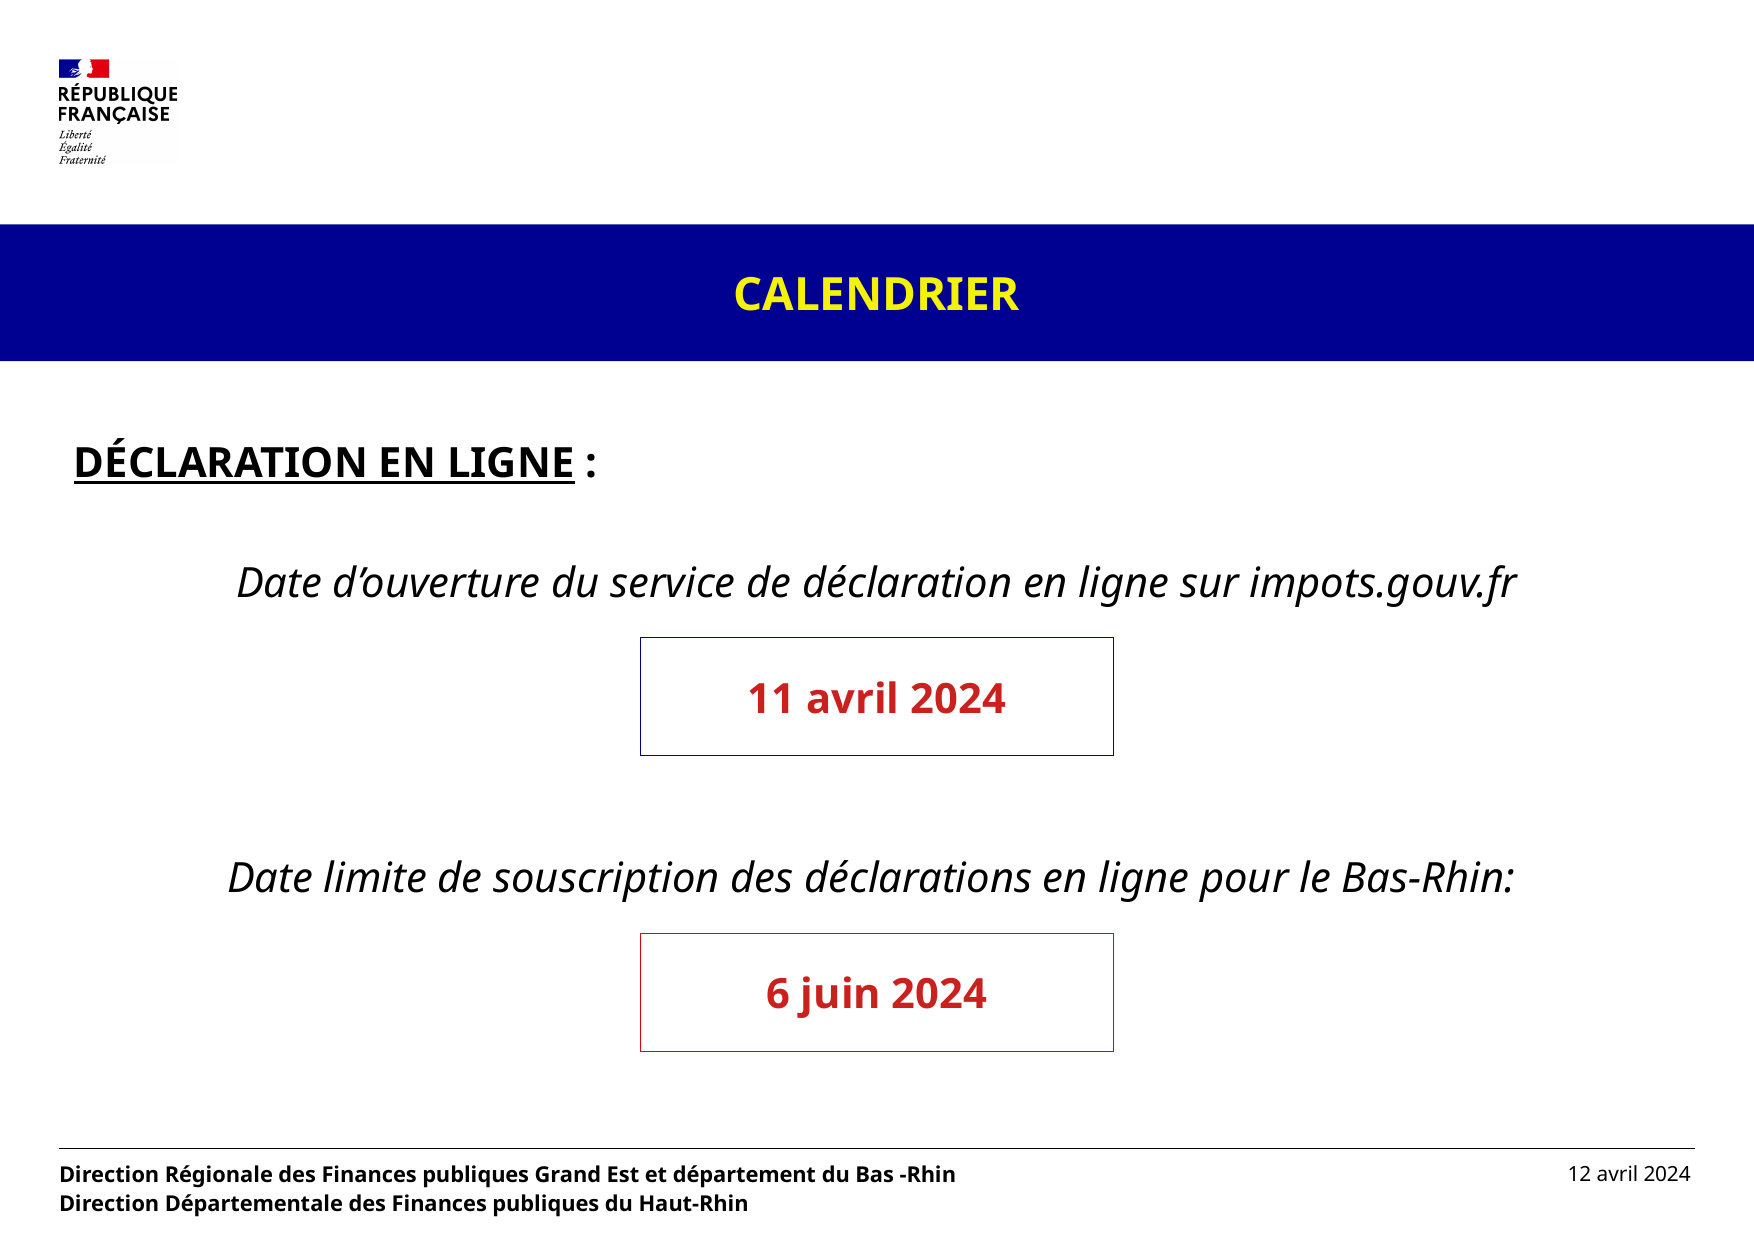

CALENDRIER
DÉCLARATION EN LIGNE :
Date d’ouverture du service de déclaration en ligne sur impots.gouv.fr
11 avril 2024
Date limite de souscription des déclarations en ligne pour le Bas-Rhin:
6 juin 2024